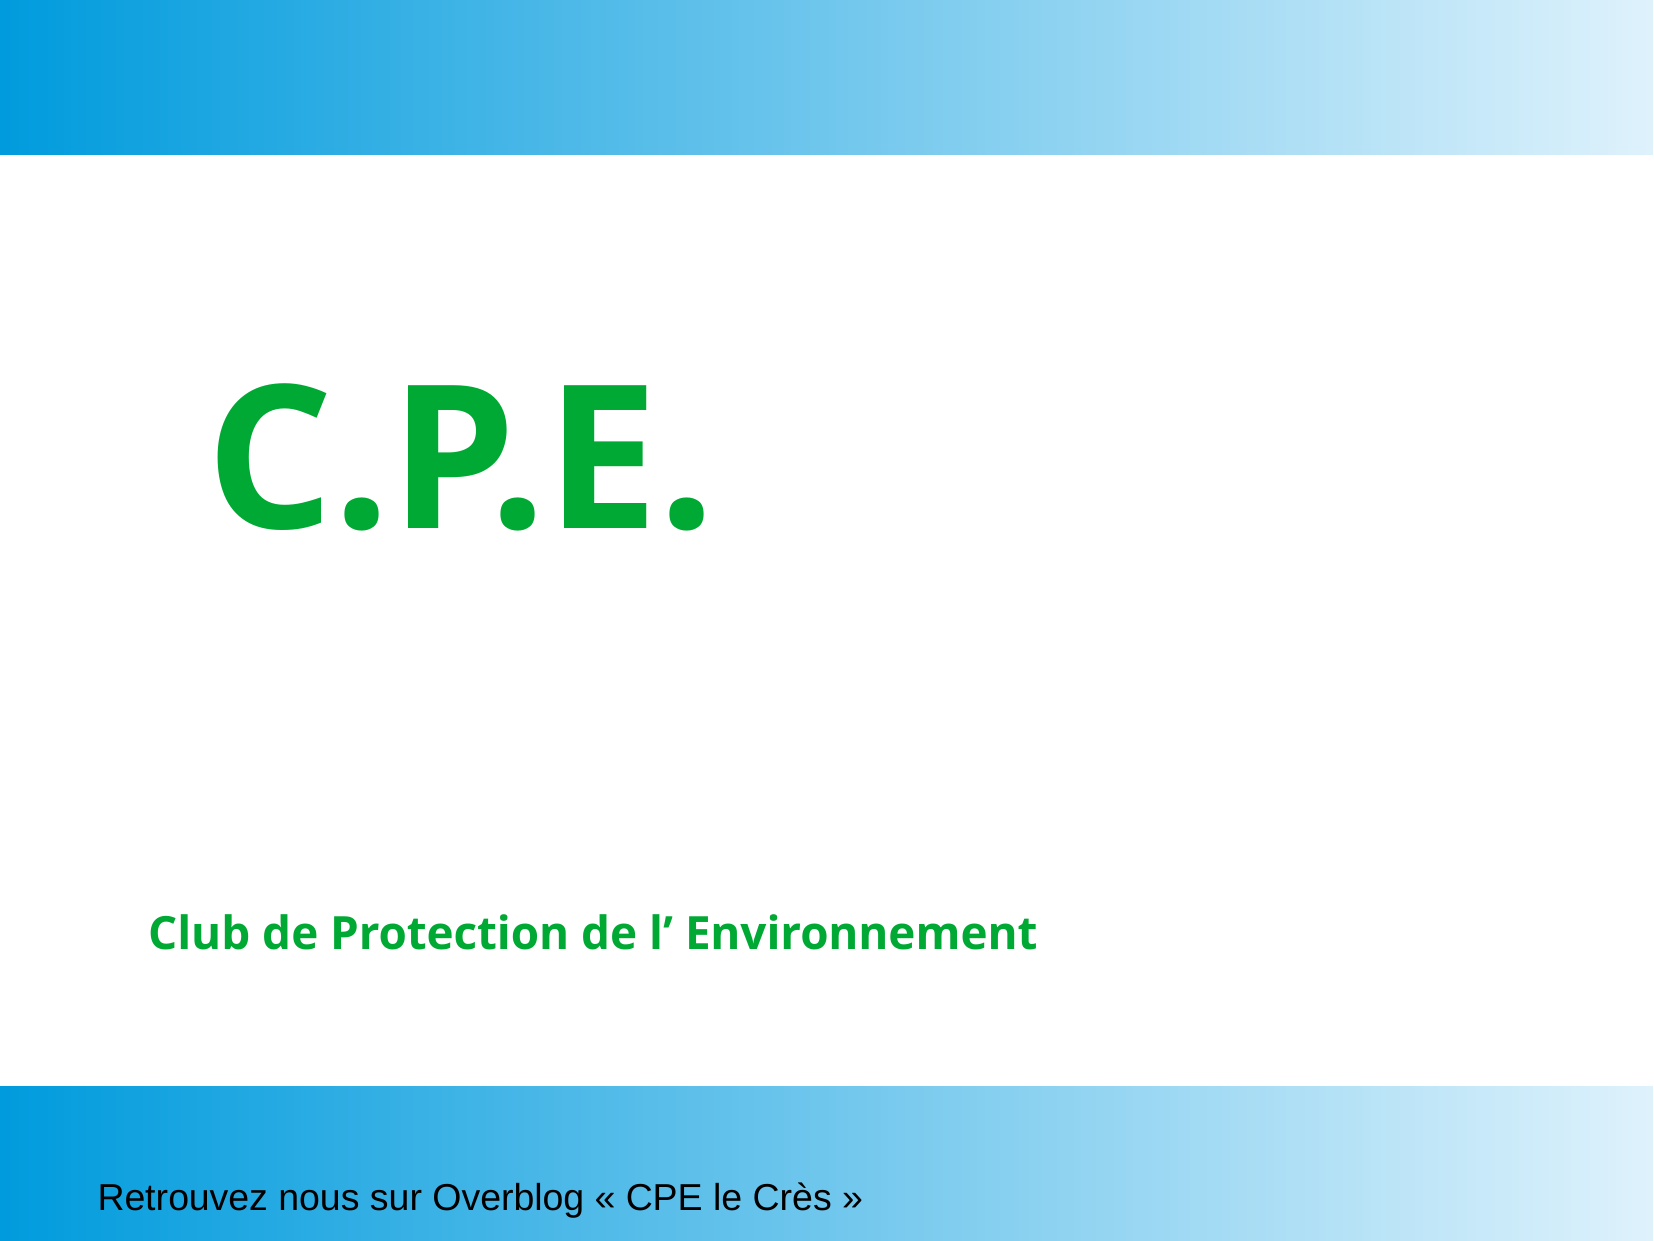

#
 C.P.E.
 Club de Protection de l’ Environnement
Retrouvez nous sur Overblog « CPE le Crès »